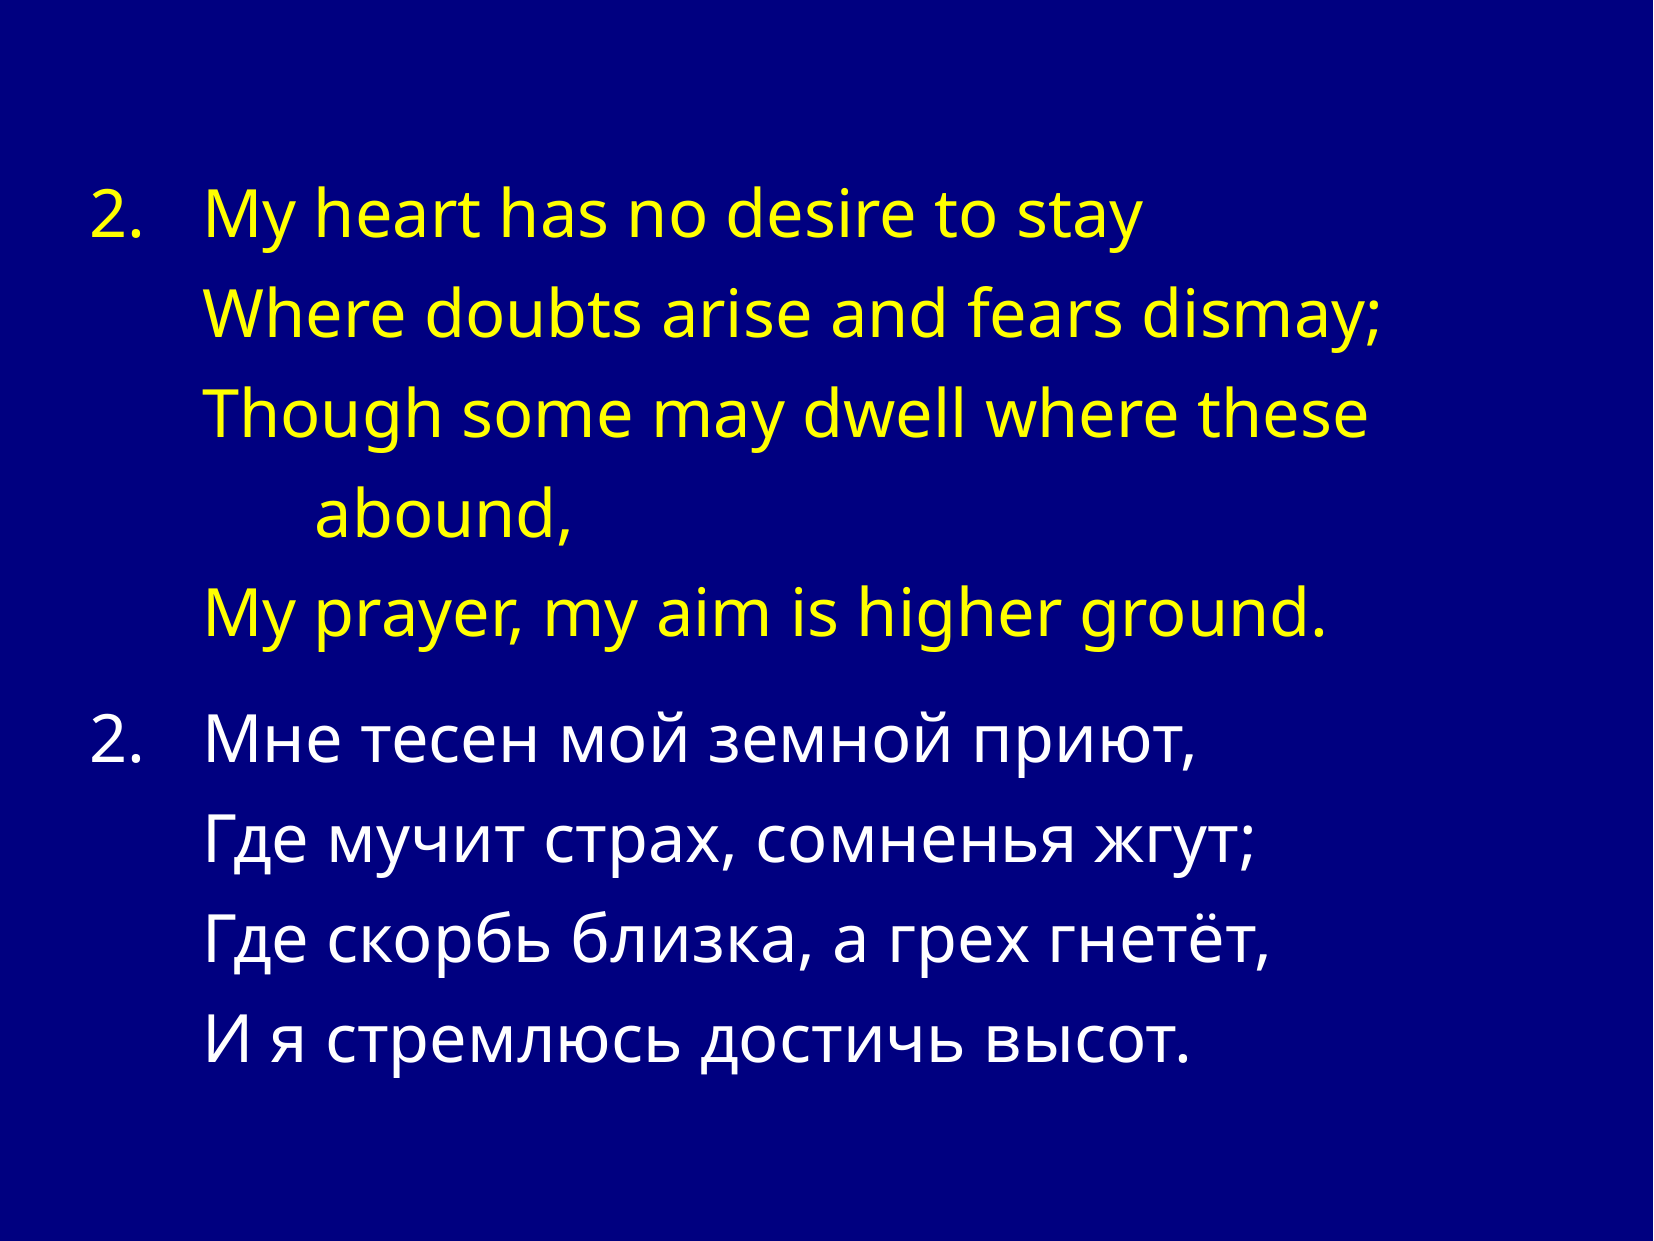

2.	My heart has no desire to stay
	Where doubts arise and fears dismay;
	Though some may dwell where these
		abound,
	My prayer, my aim is higher ground.
2.	Мне тесен мой земной приют,
	Где мучит страх, сомненья жгут;
	Где скорбь близка, а грех гнетёт,
	И я стремлюсь достичь высот.